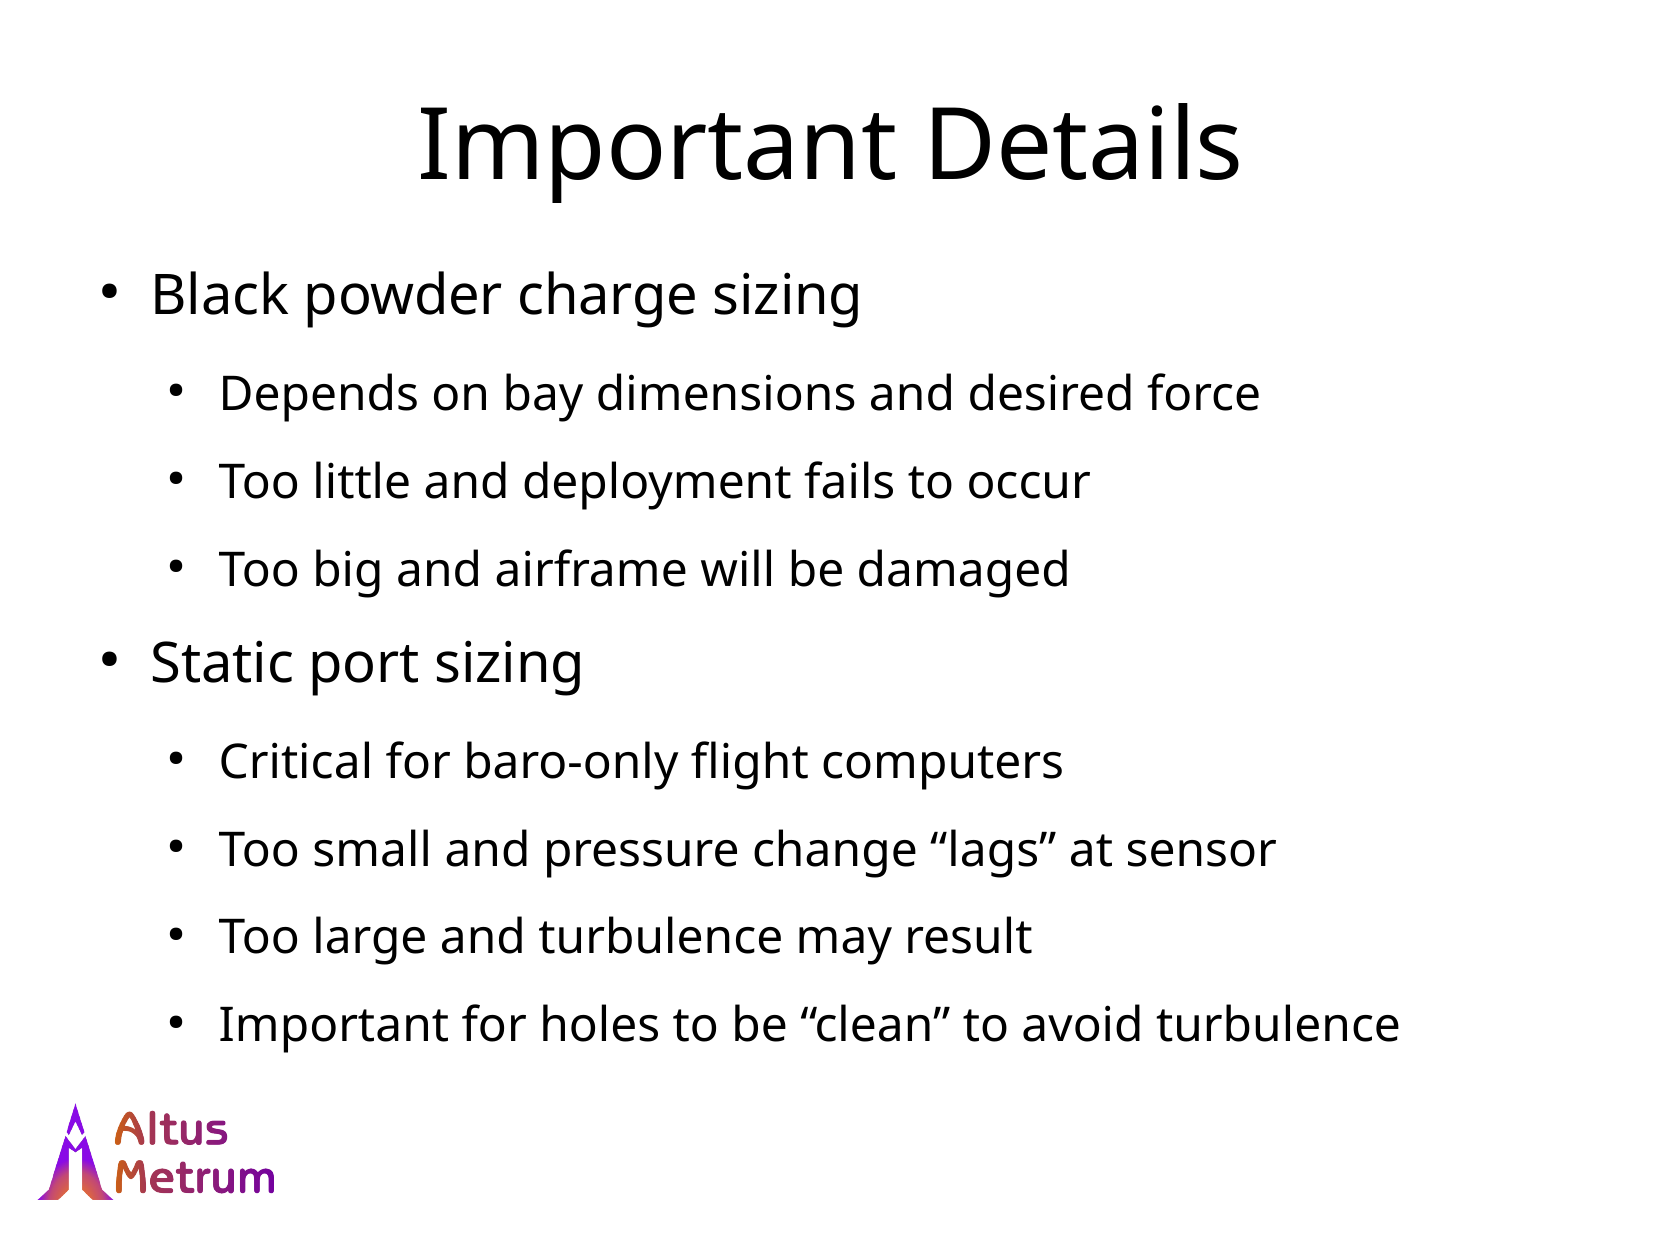

# Important Details
Black powder charge sizing
Depends on bay dimensions and desired force
Too little and deployment fails to occur
Too big and airframe will be damaged
Static port sizing
Critical for baro-only flight computers
Too small and pressure change “lags” at sensor
Too large and turbulence may result
Important for holes to be “clean” to avoid turbulence